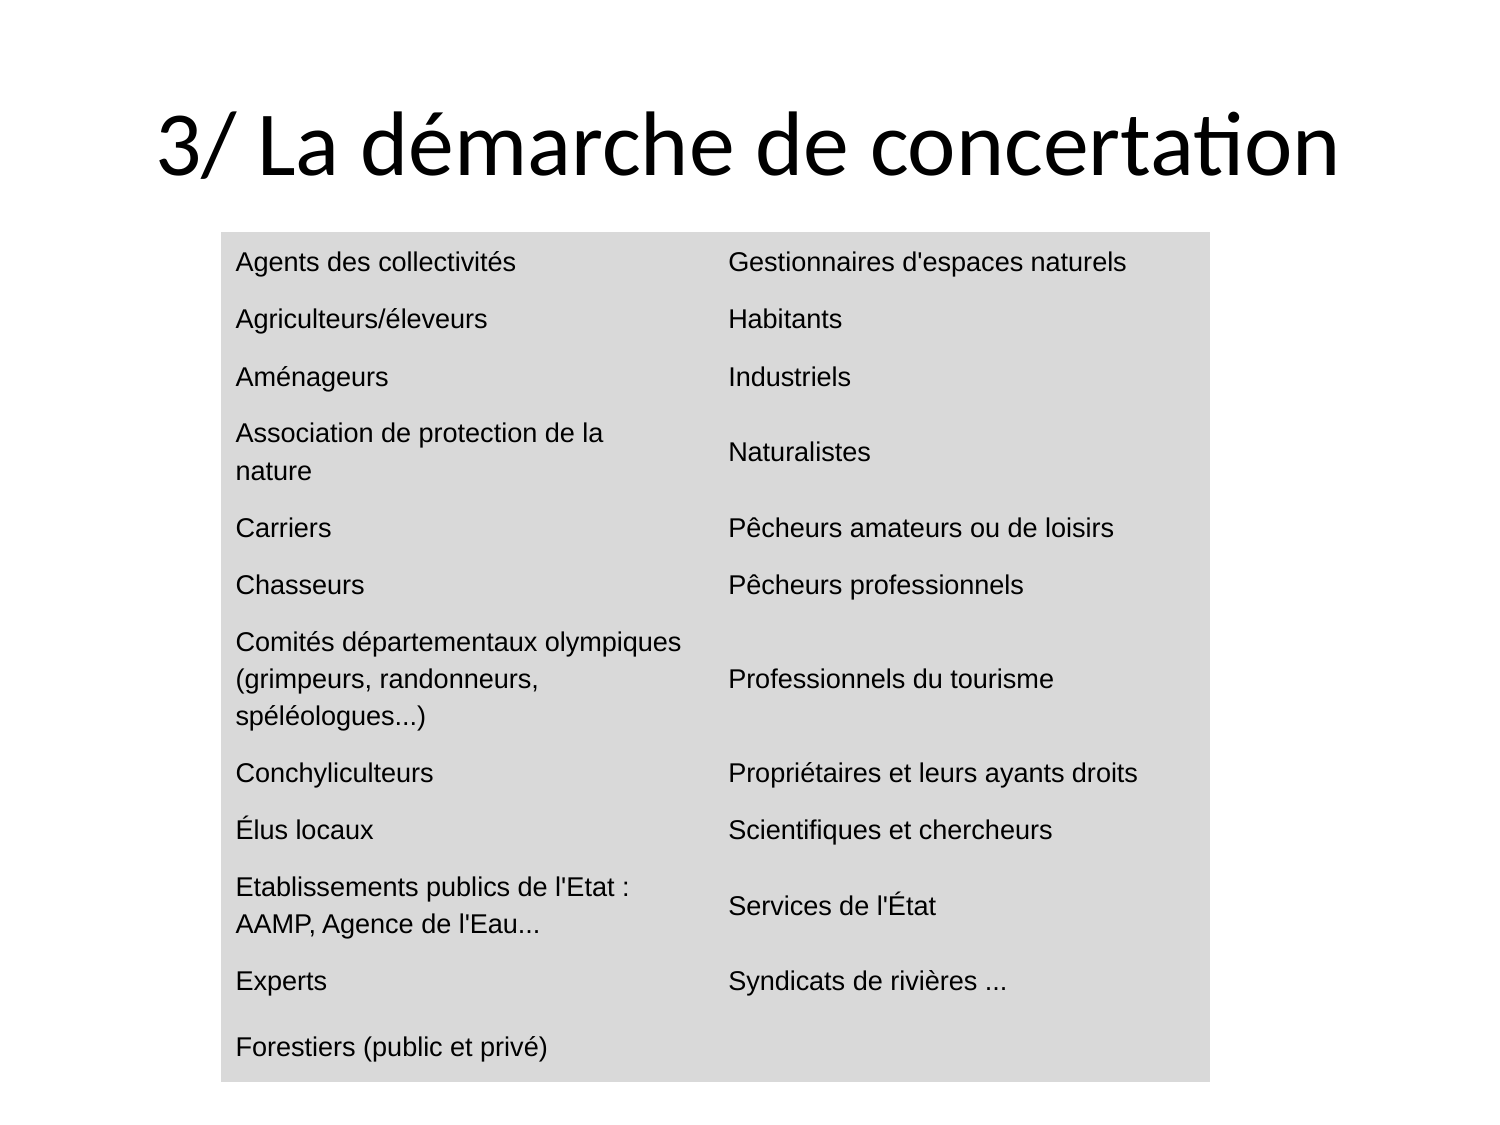

# 3/ La démarche de concertation
| Agents des collectivités | Gestionnaires d'espaces naturels |
| --- | --- |
| Agriculteurs/éleveurs | Habitants |
| Aménageurs | Industriels |
| Association de protection de la nature | Naturalistes |
| Carriers | Pêcheurs amateurs ou de loisirs |
| Chasseurs | Pêcheurs professionnels |
| Comités départementaux olympiques (grimpeurs, randonneurs, spéléologues...) | Professionnels du tourisme |
| Conchyliculteurs | Propriétaires et leurs ayants droits |
| Élus locaux | Scientifiques et chercheurs |
| Etablissements publics de l'Etat : AAMP, Agence de l'Eau... | Services de l'État |
| Experts | Syndicats de rivières ... |
| Forestiers (public et privé) | |